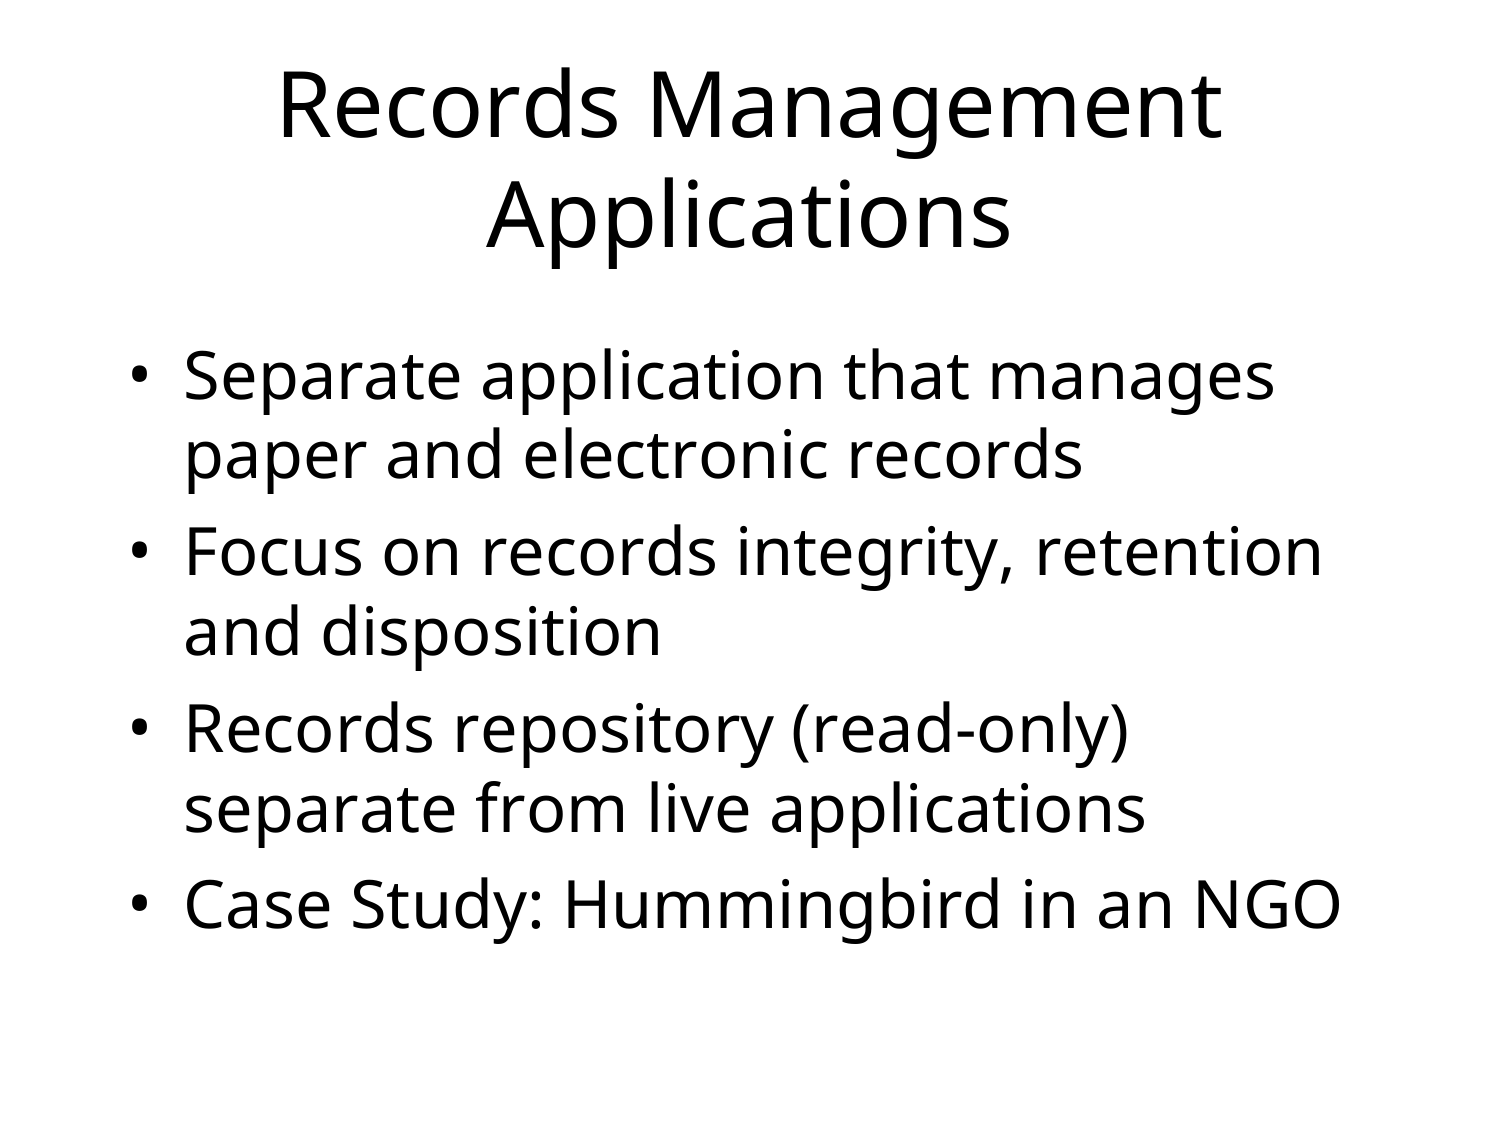

# Records Management Applications
Separate application that manages paper and electronic records
Focus on records integrity, retention and disposition
Records repository (read-only) separate from live applications
Case Study: Hummingbird in an NGO